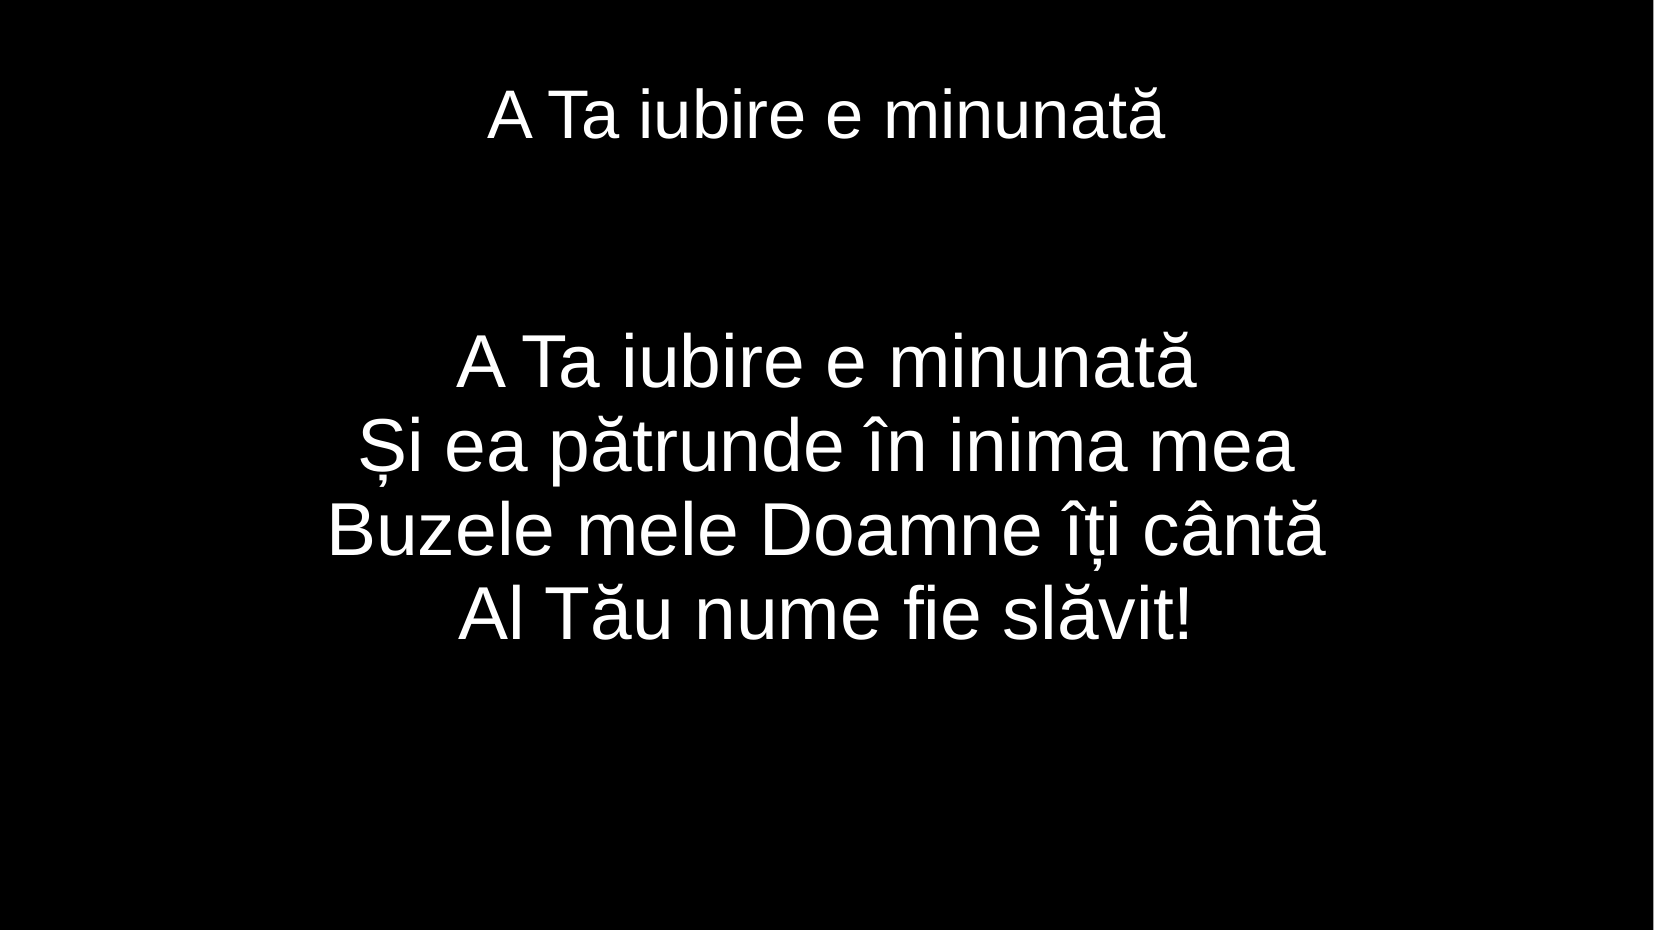

# A Ta iubire e minunată
A Ta iubire e minunată
Și ea pătrunde în inima mea
Buzele mele Doamne îți cântă
Al Tău nume fie slăvit!